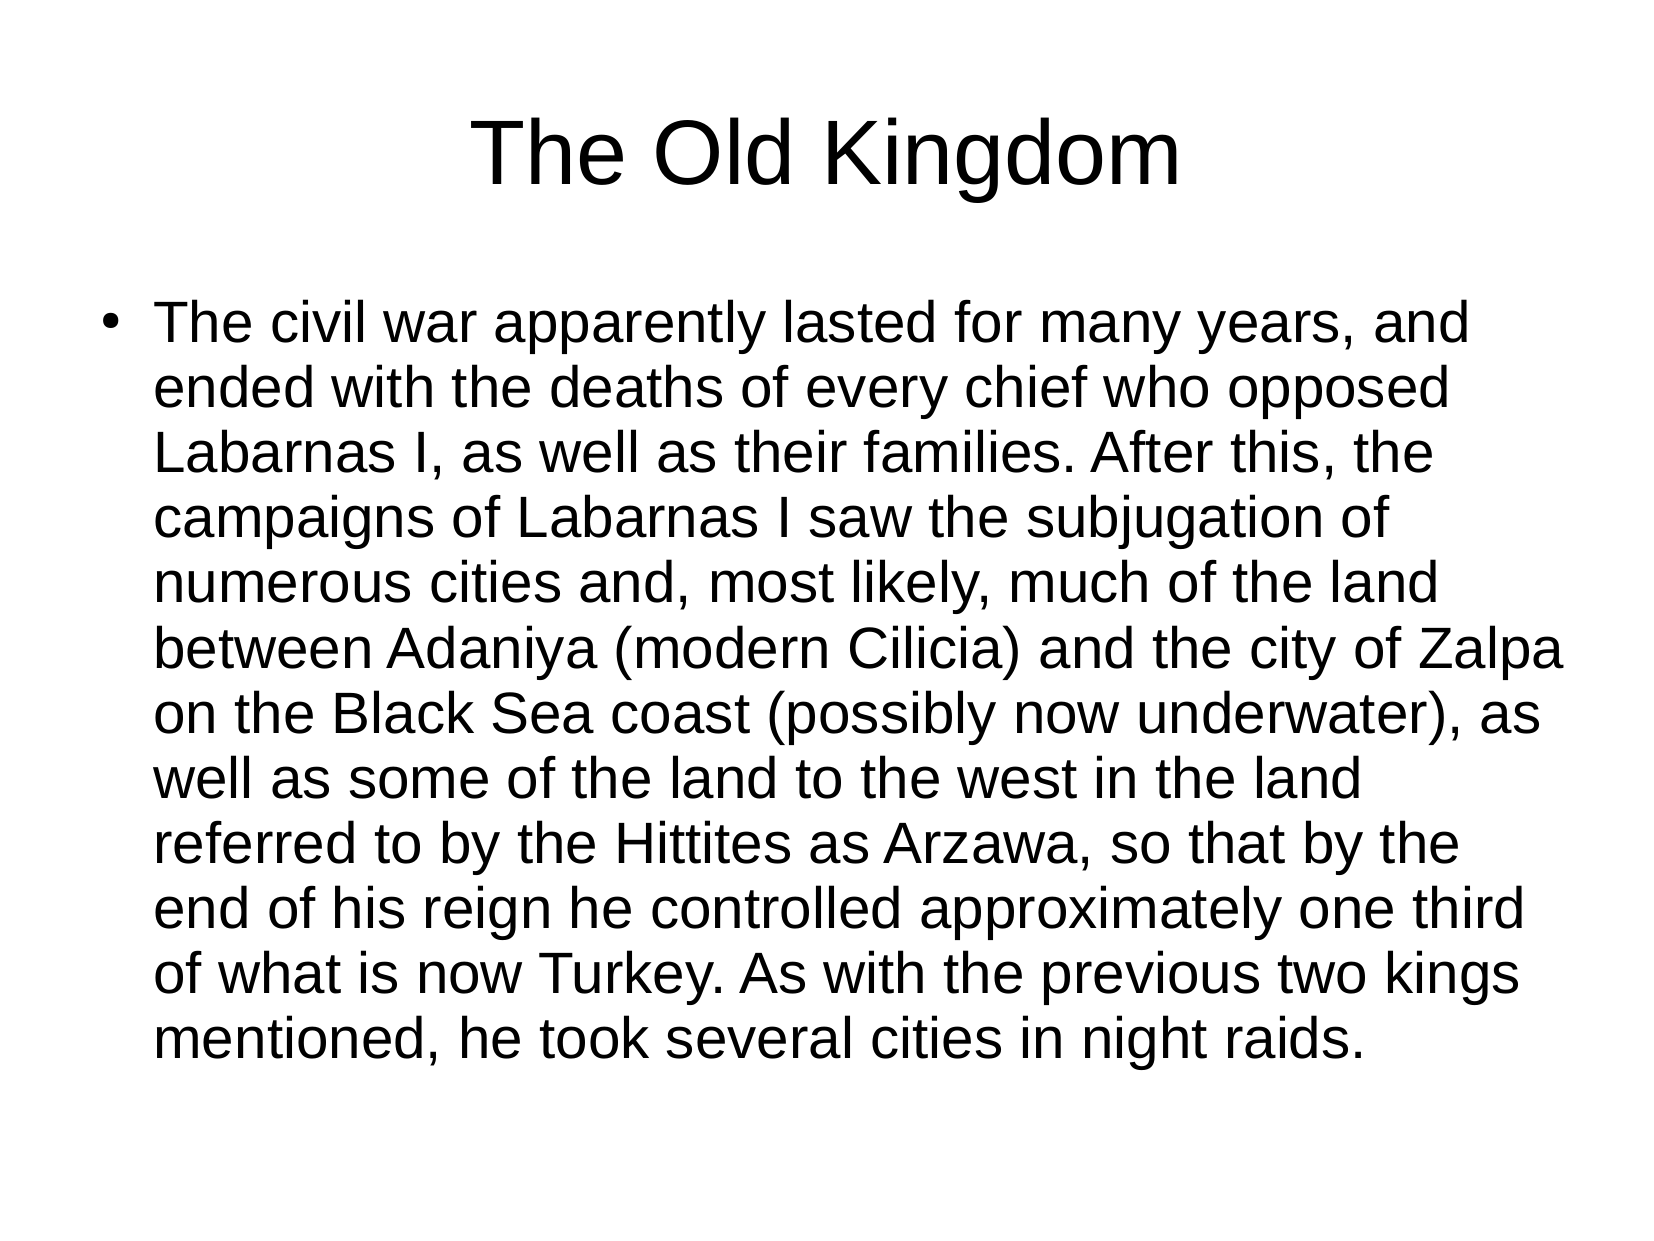

# The Old Kingdom
The civil war apparently lasted for many years, and ended with the deaths of every chief who opposed Labarnas I, as well as their families. After this, the campaigns of Labarnas I saw the subjugation of numerous cities and, most likely, much of the land between Adaniya (modern Cilicia) and the city of Zalpa on the Black Sea coast (possibly now underwater), as well as some of the land to the west in the land referred to by the Hittites as Arzawa, so that by the end of his reign he controlled approximately one third of what is now Turkey. As with the previous two kings mentioned, he took several cities in night raids.